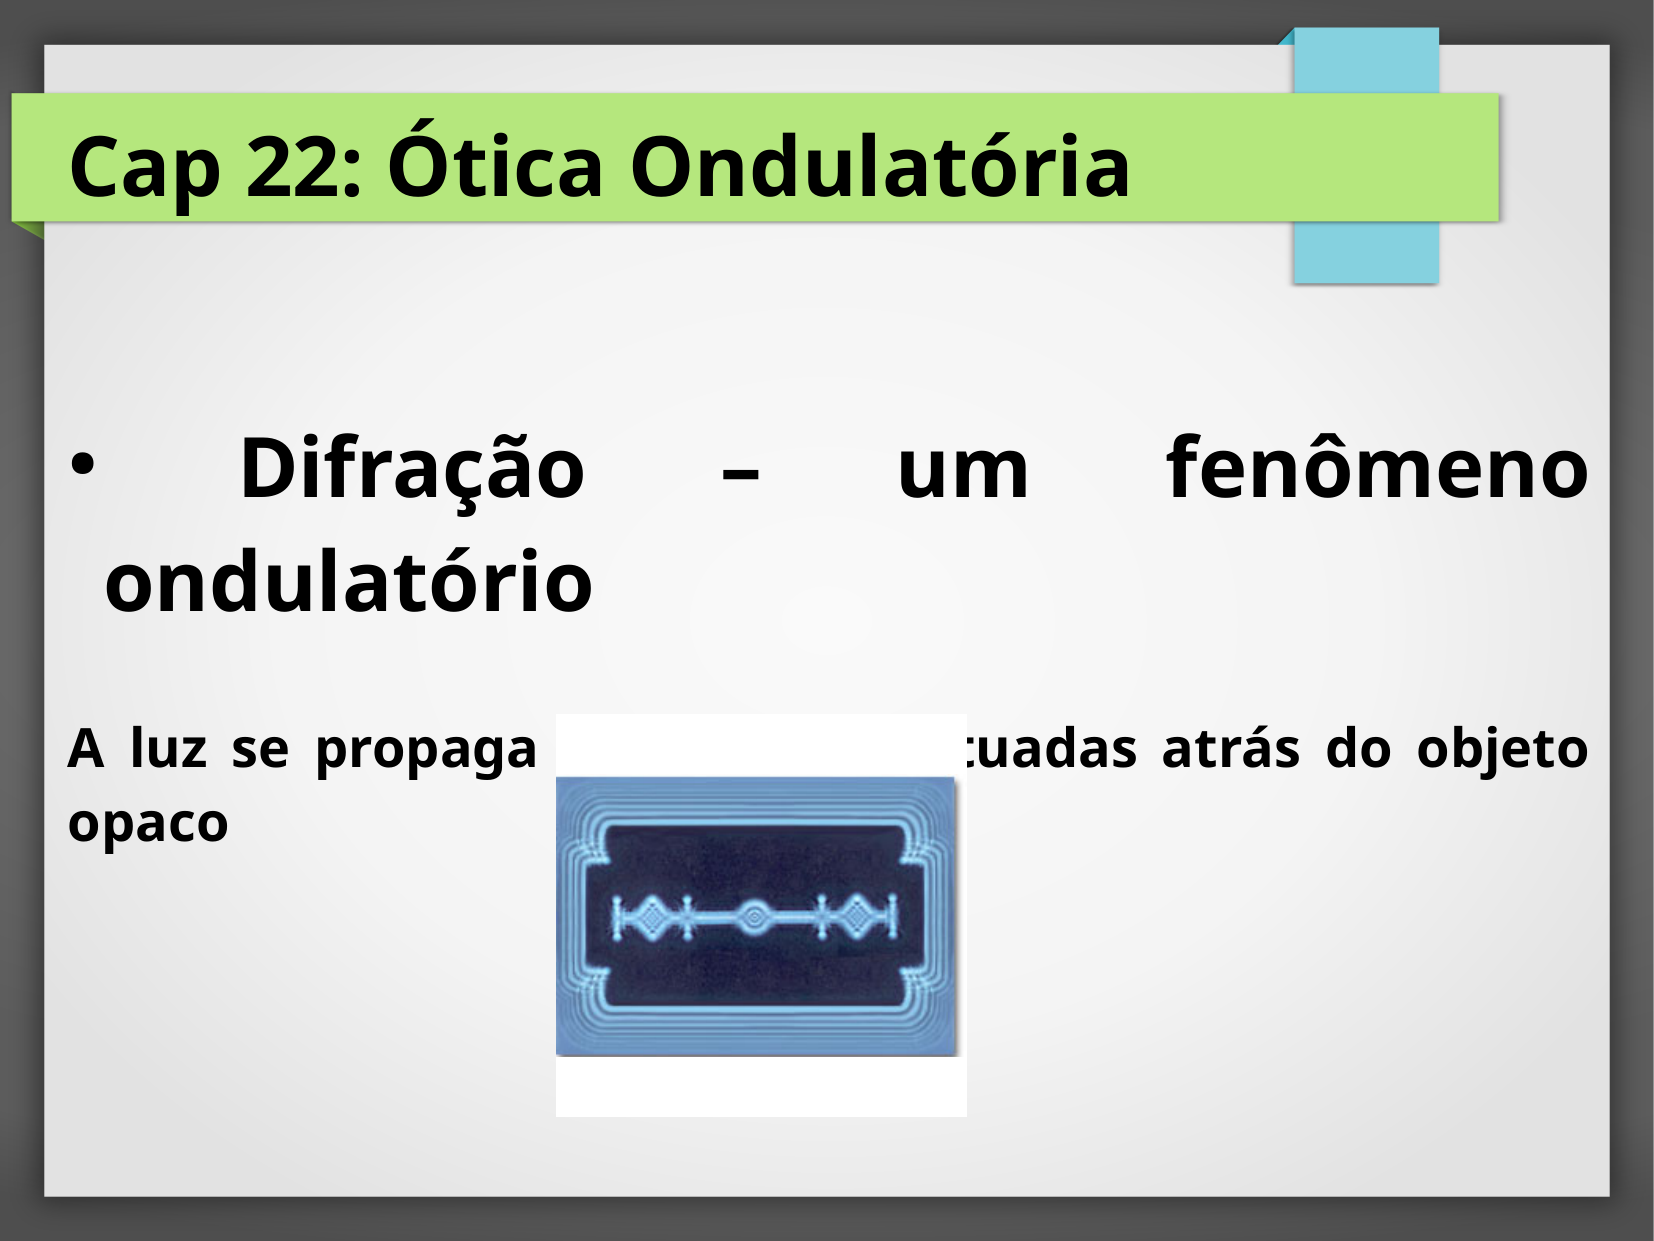

Cap 22: Ótica Ondulatória
 Difração – um fenômeno ondulatório
A luz se propaga para partes situadas atrás do objeto opaco